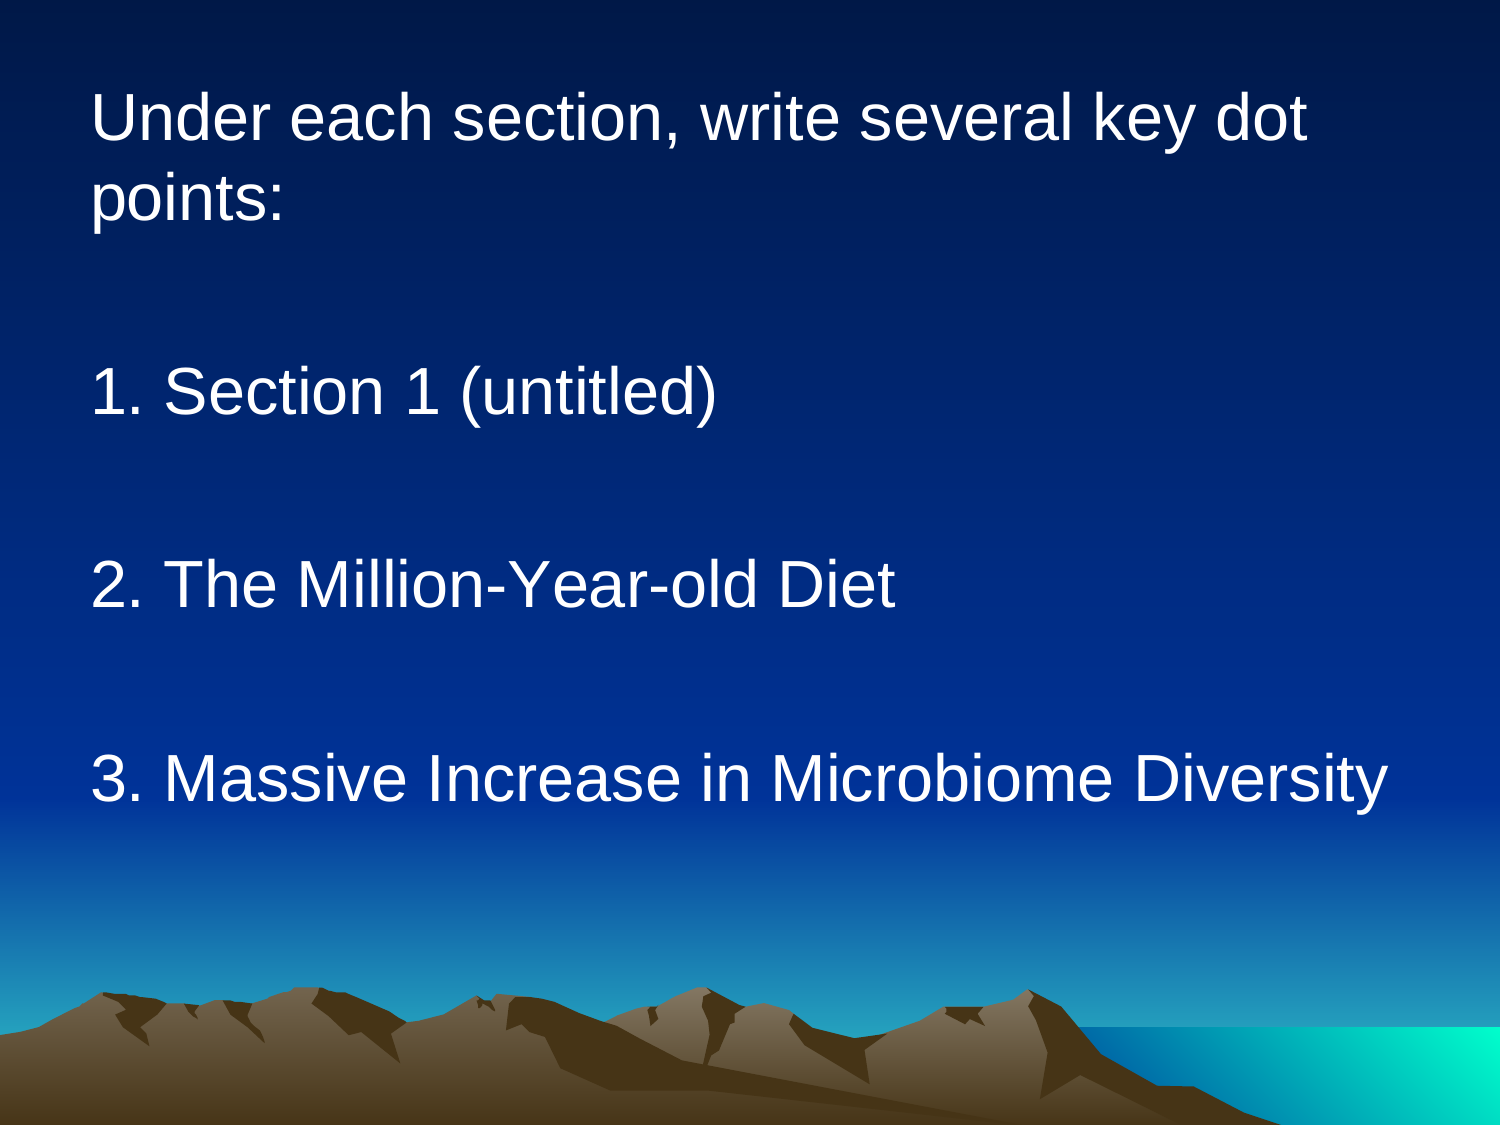

# Under each section, write several key dot points:
1. Section 1 (untitled)
2. The Million-Year-old Diet
3. Massive Increase in Microbiome Diversity